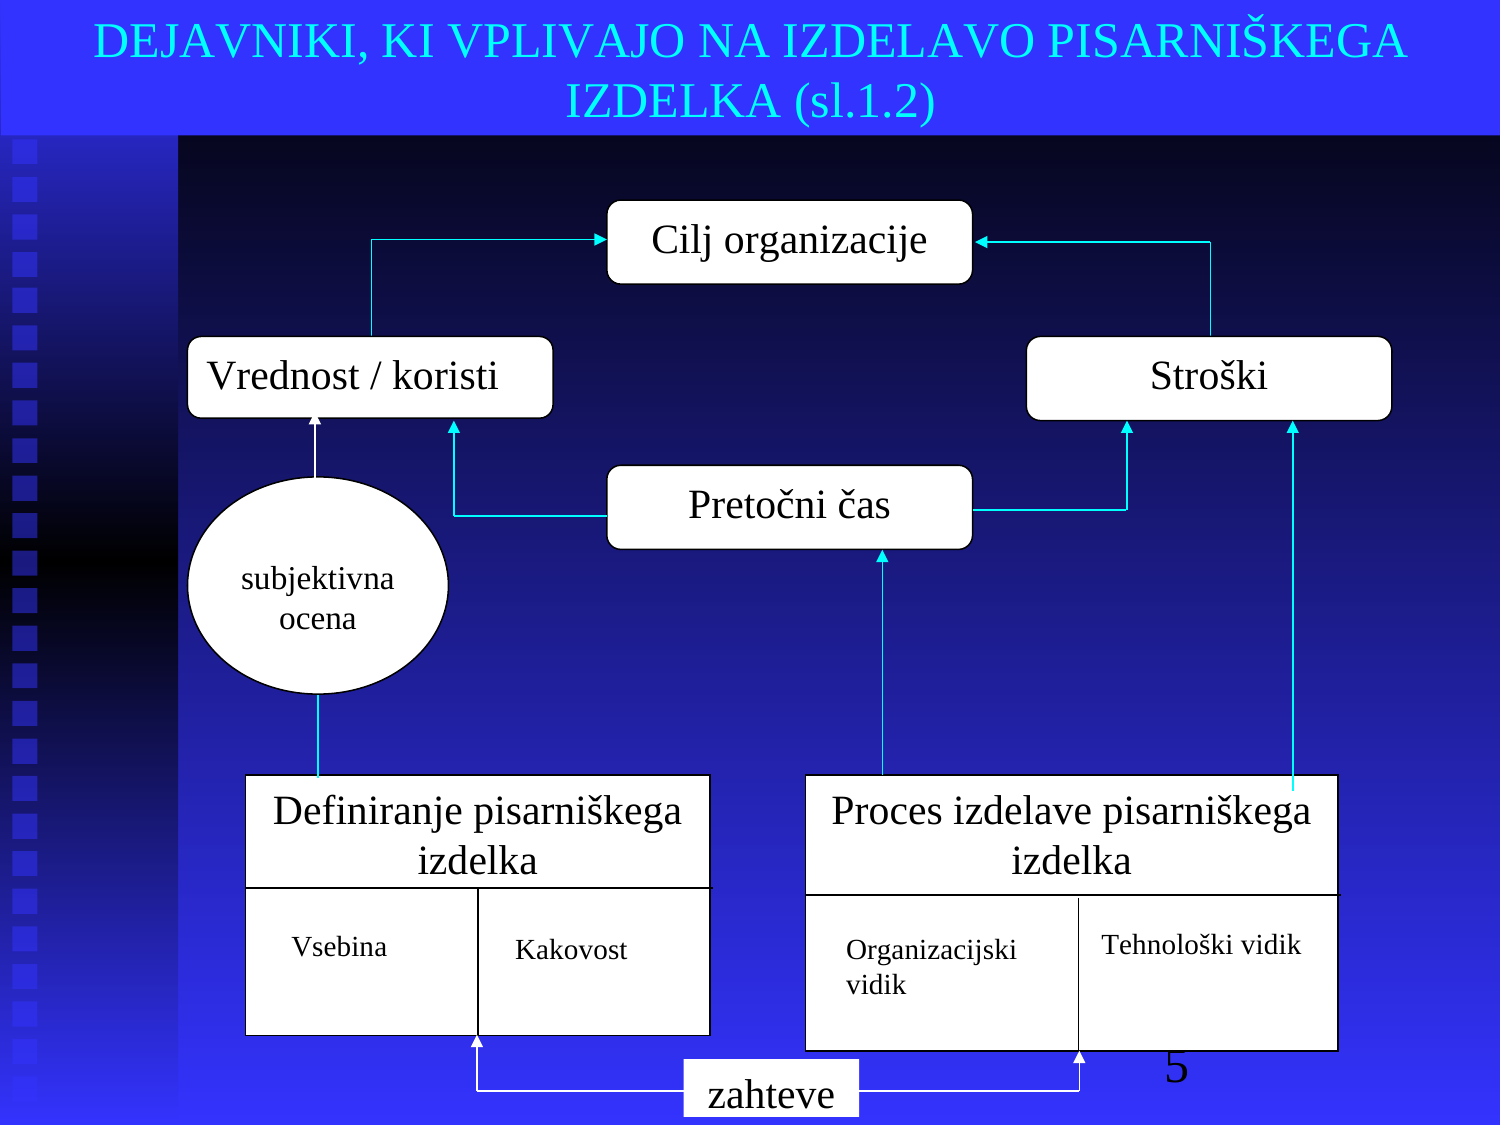

DEJAVNIKI, KI VPLIVAJO NA IZDELAVO PISARNIŠKEGA IZDELKA (sl.1.2)
Cilj organizacije
Vrednost / koristi
subjektivna ocena
Stroški
Pretočni čas
Definiranje pisarniškega izdelka
Vsebina
Kakovost
Proces izdelave pisarniškega izdelka
Tehnološki vidik
Organizacijski vidik
5
zahteve